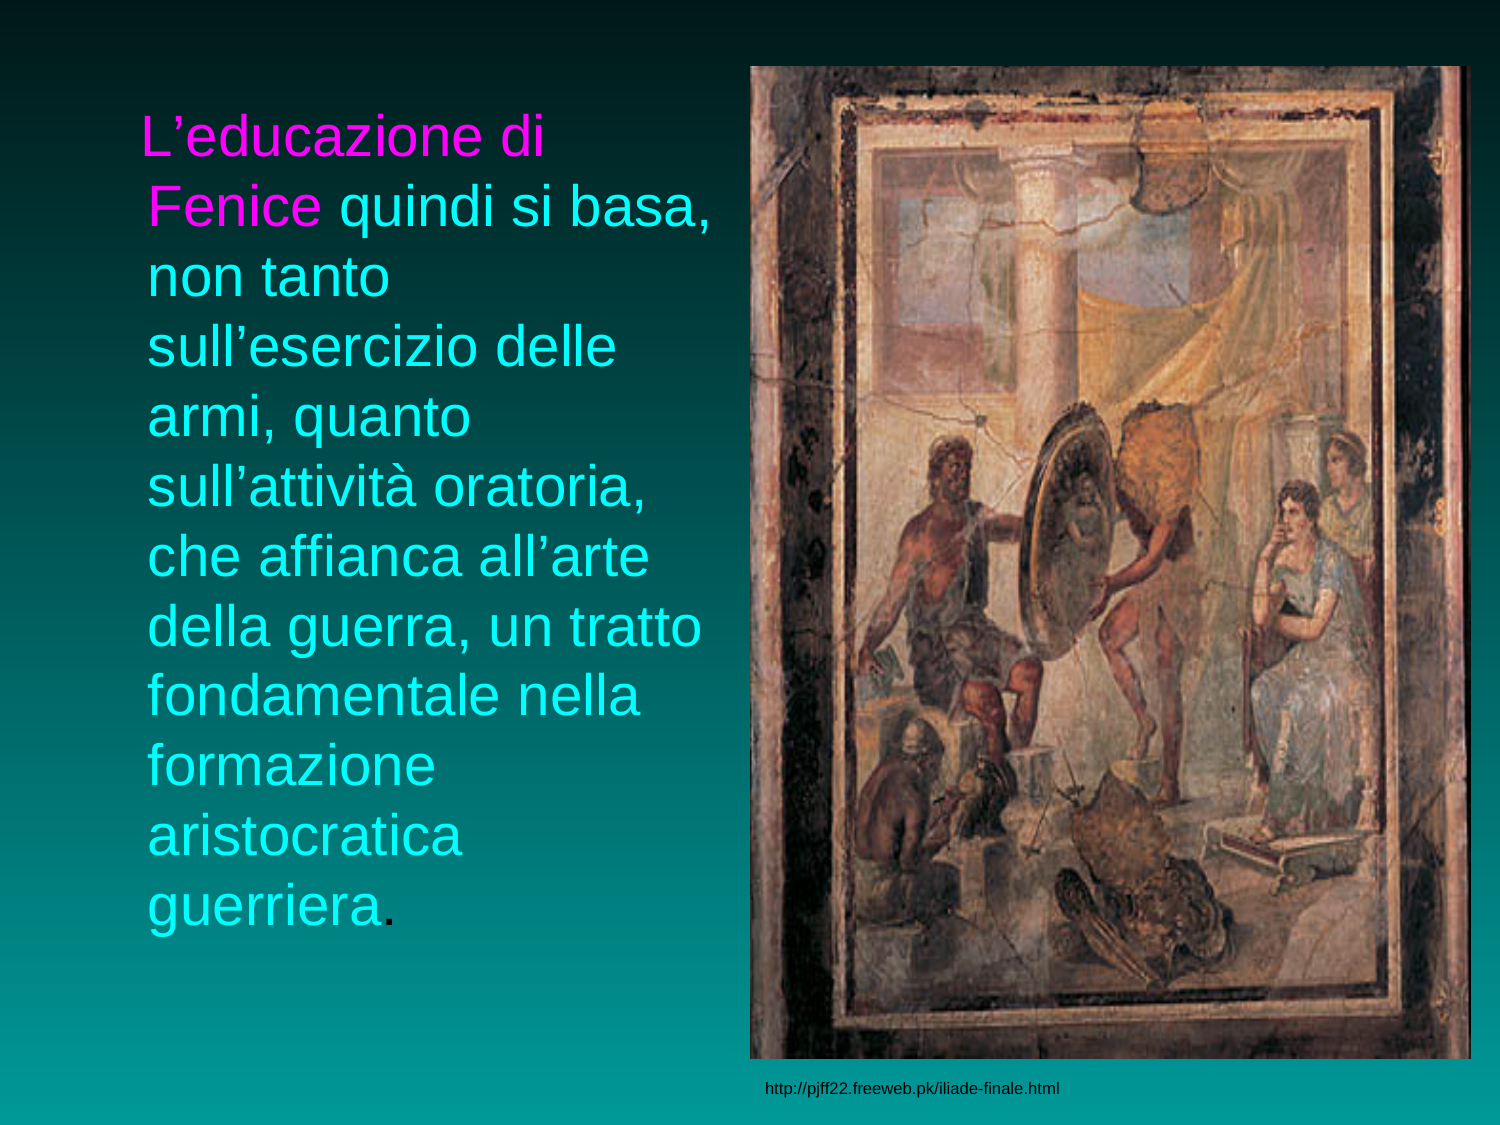

# L’educazione di Fenice quindi si basa, non tanto sull’esercizio delle armi, quanto sull’attività oratoria, che affianca all’arte della guerra, un tratto fondamentale nella formazione aristocratica guerriera.
http://pjff22.freeweb.pk/iliade-finale.html